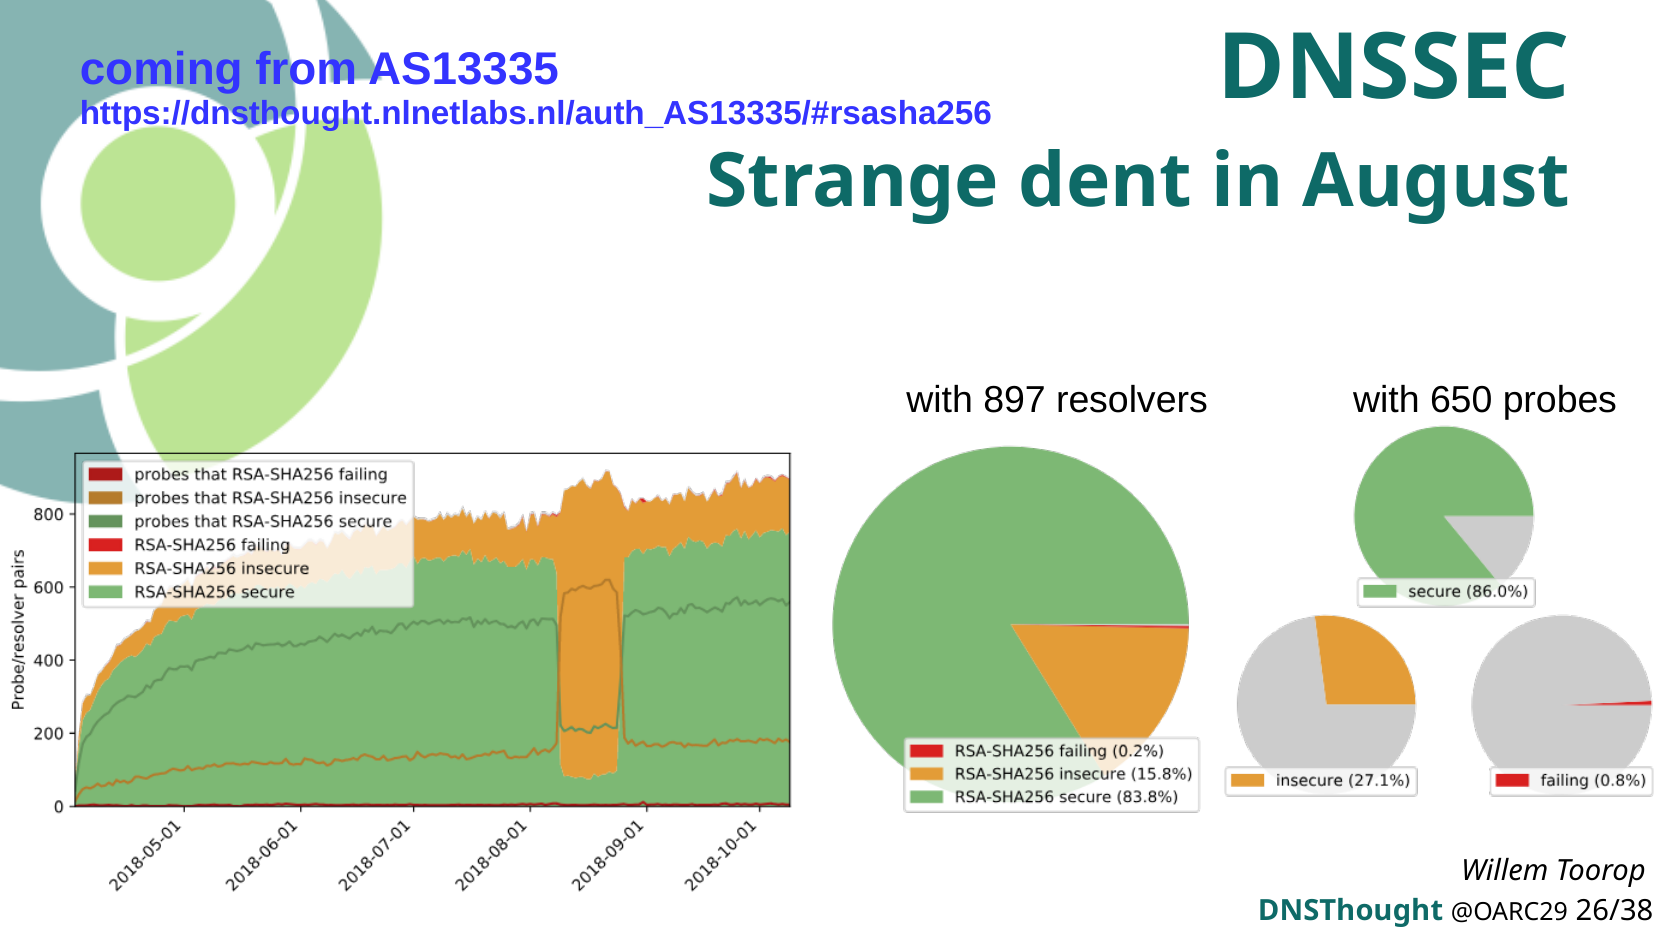

# DNSSEC Strange dent in August
coming from AS13335
https://dnsthought.nlnetlabs.nl/auth_AS13335/#rsasha256
with 897 resolvers
with 650 probes
26